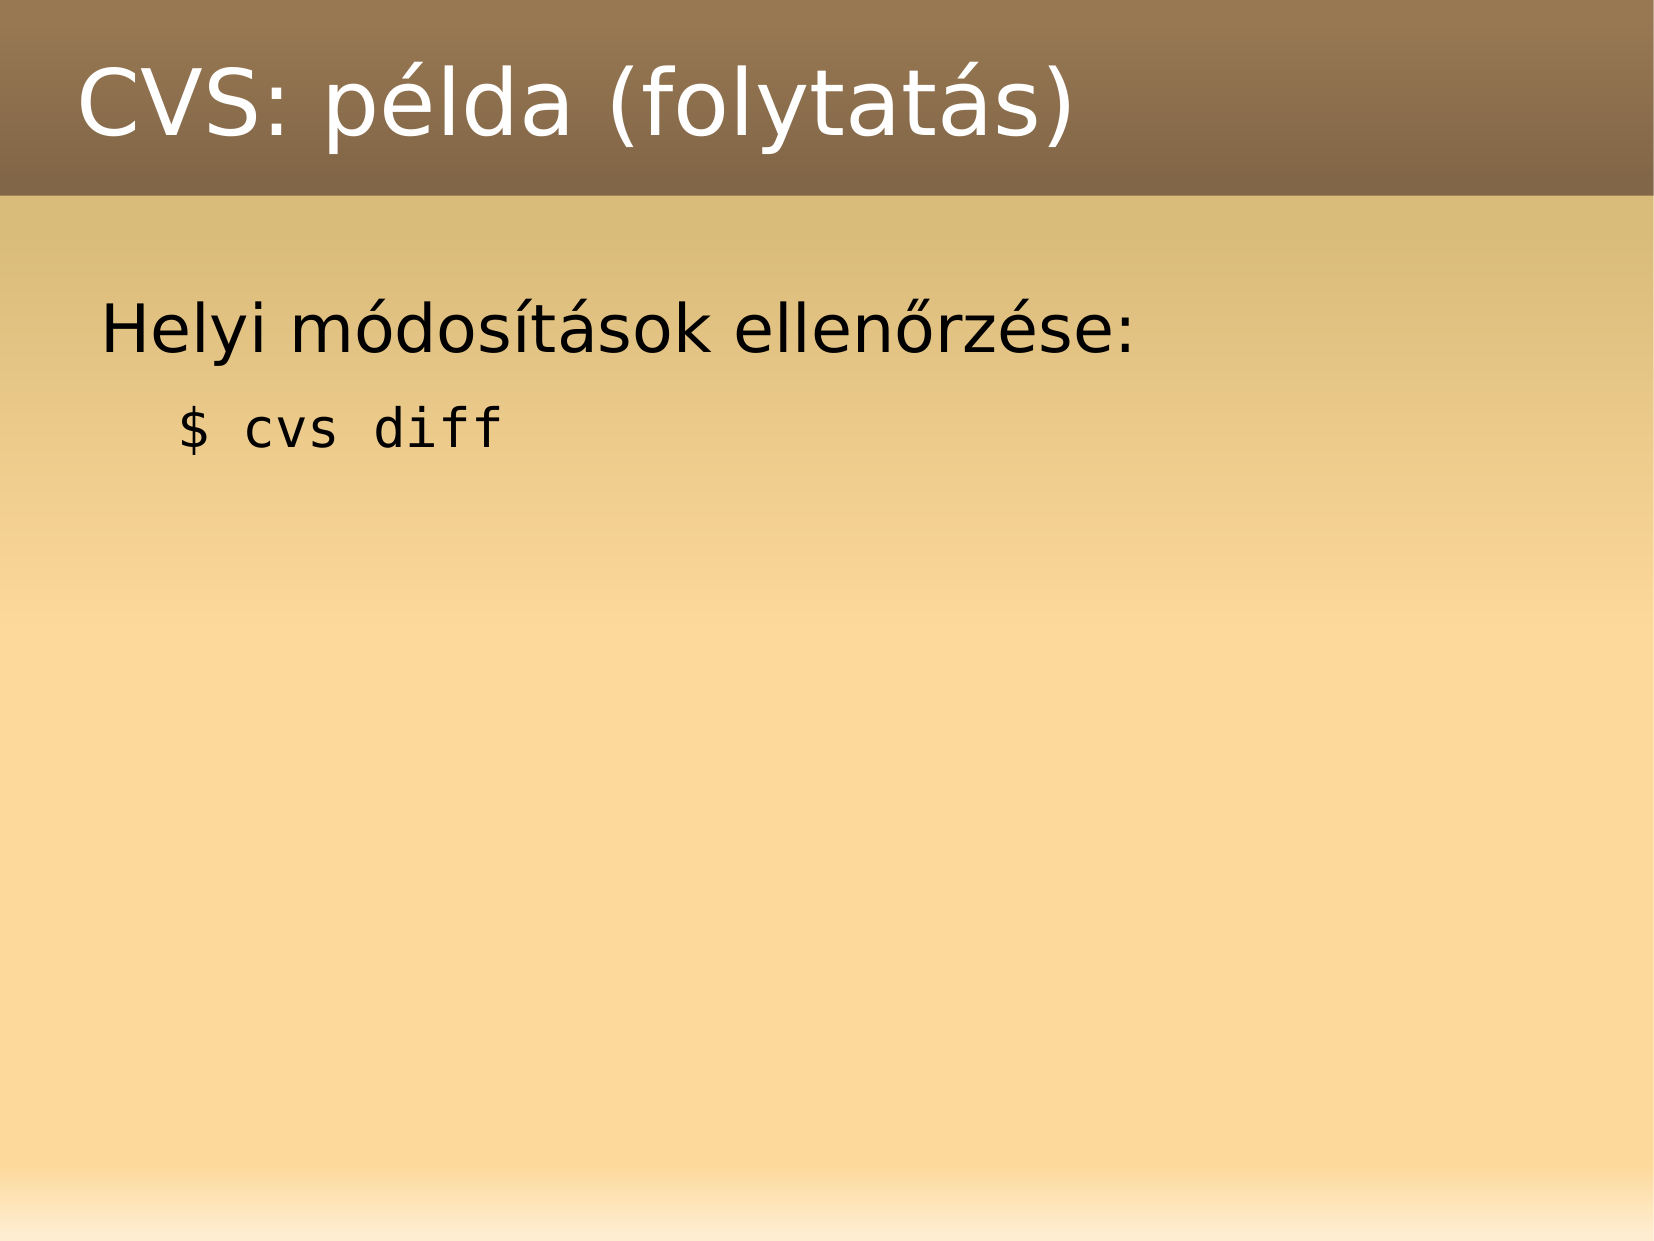

# CVS: példa (folytatás)
Helyi módosítások ellenőrzése:
$ cvs diff